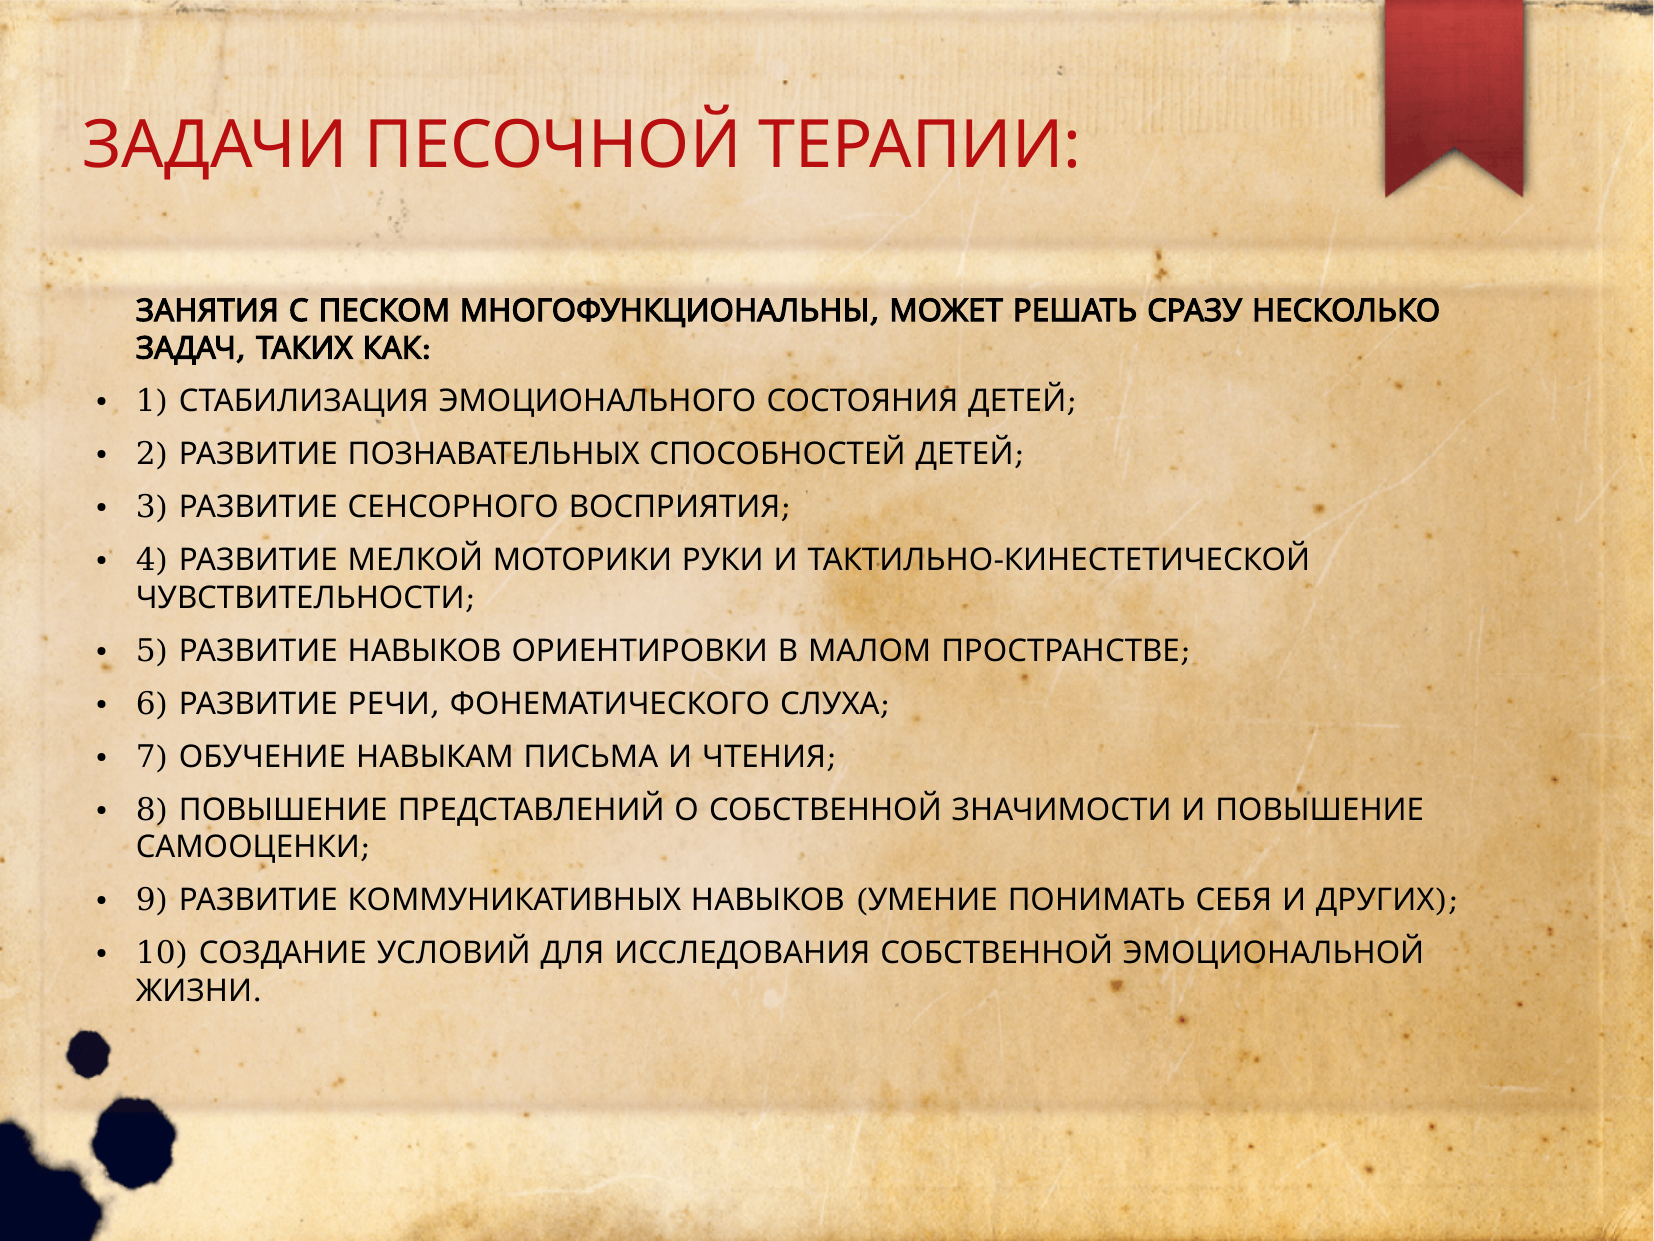

# Задачи песочной терапии:
Занятия с песком многофункциональны, может решать сразу несколько задач, таких как:
1) стабилизация эмоционального состояния детей;
2) развитие познавательных способностей детей;
3) развитие сенсорного восприятия;
4) развитие мелкой моторики руки и тактильно-кинестетической чувствительности;
5) развитие навыков ориентировки в малом пространстве;
6) развитие речи, фонематического слуха;
7) обучение навыкам письма и чтения;
8) повышение представлений о собственной значимости и повышение самооценки;
9) развитие коммуникативных навыков (умение понимать себя и других);
10) создание условий для исследования собственной эмоциональной жизни.